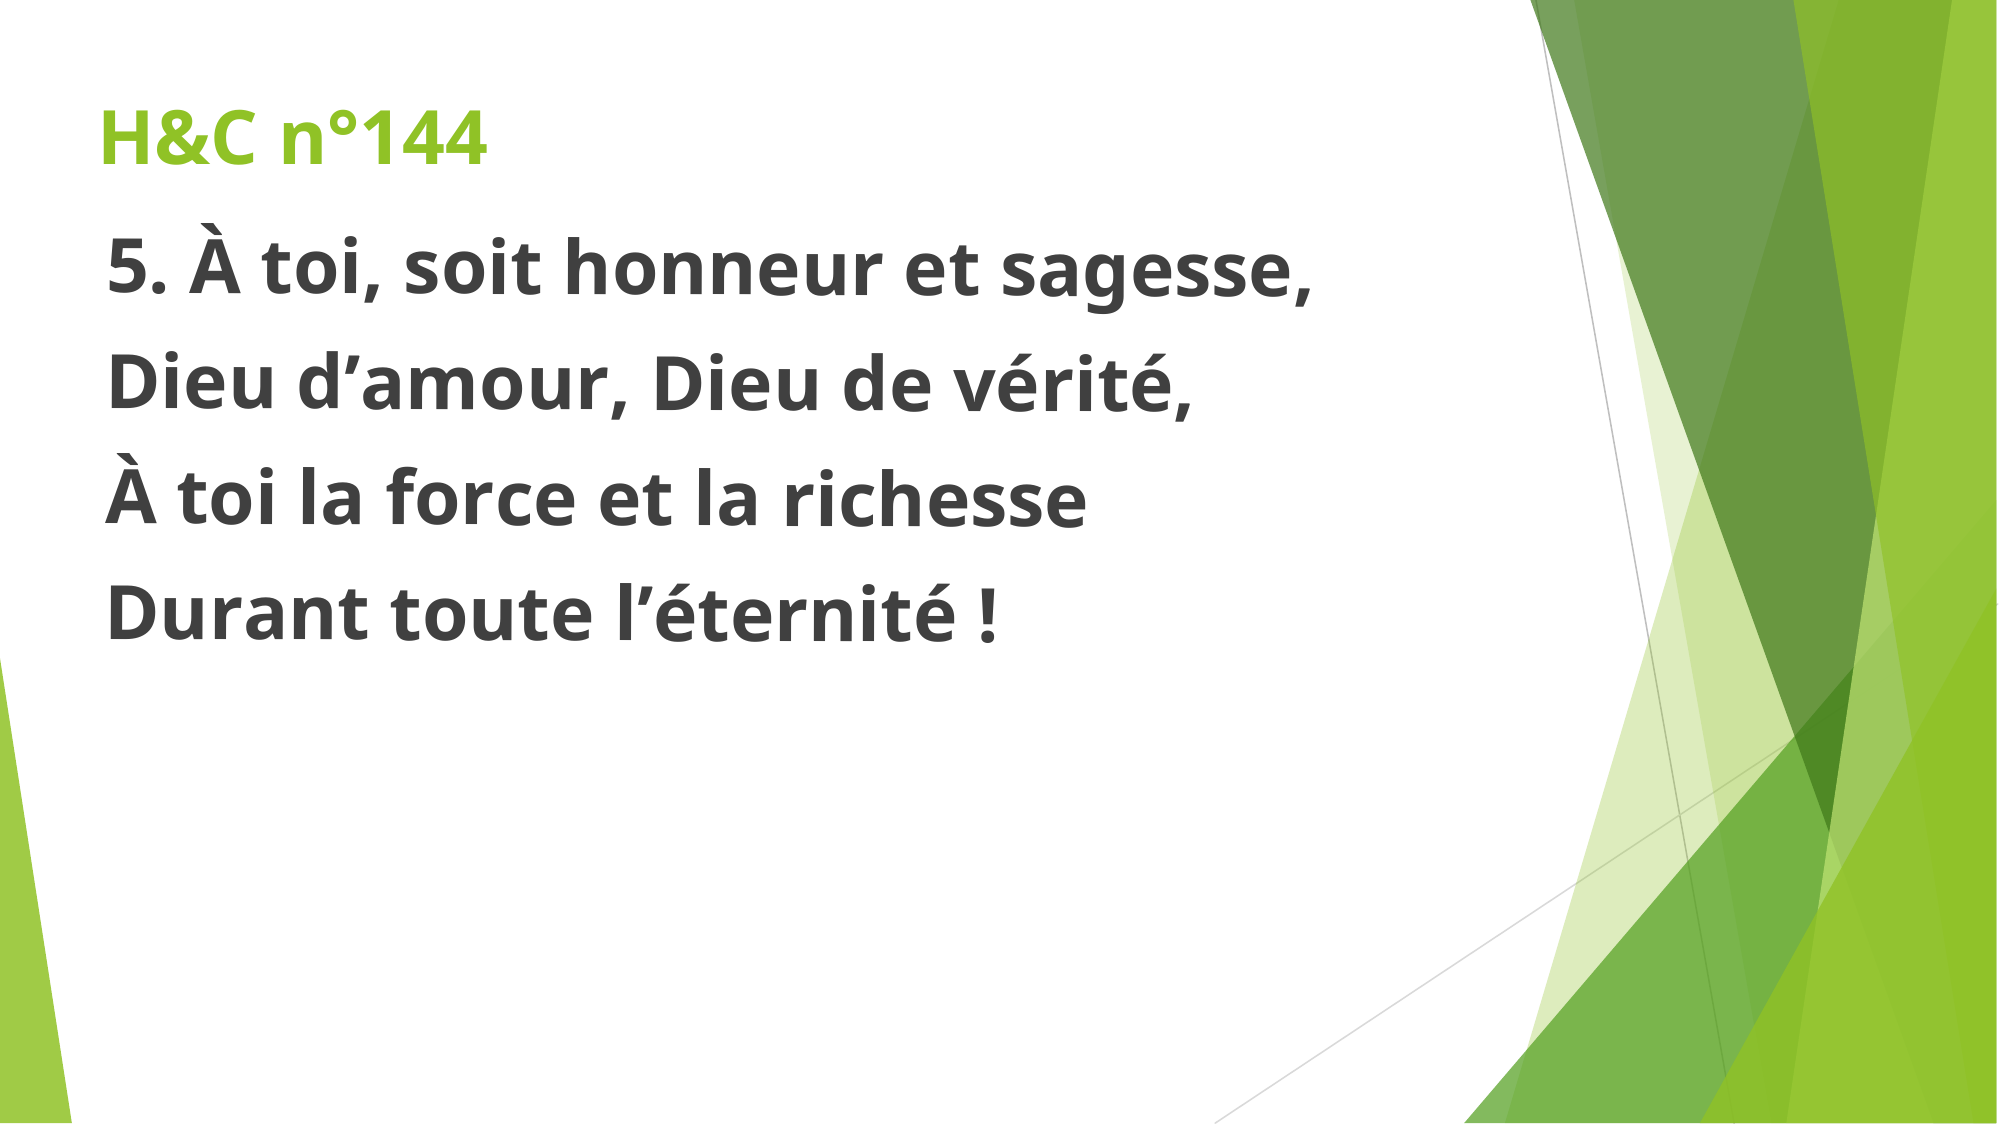

H&C n°144
5. À toi, soit honneur et sagesse,
Dieu d’amour, Dieu de vérité,
À toi la force et la richesse
Durant toute l’éternité !